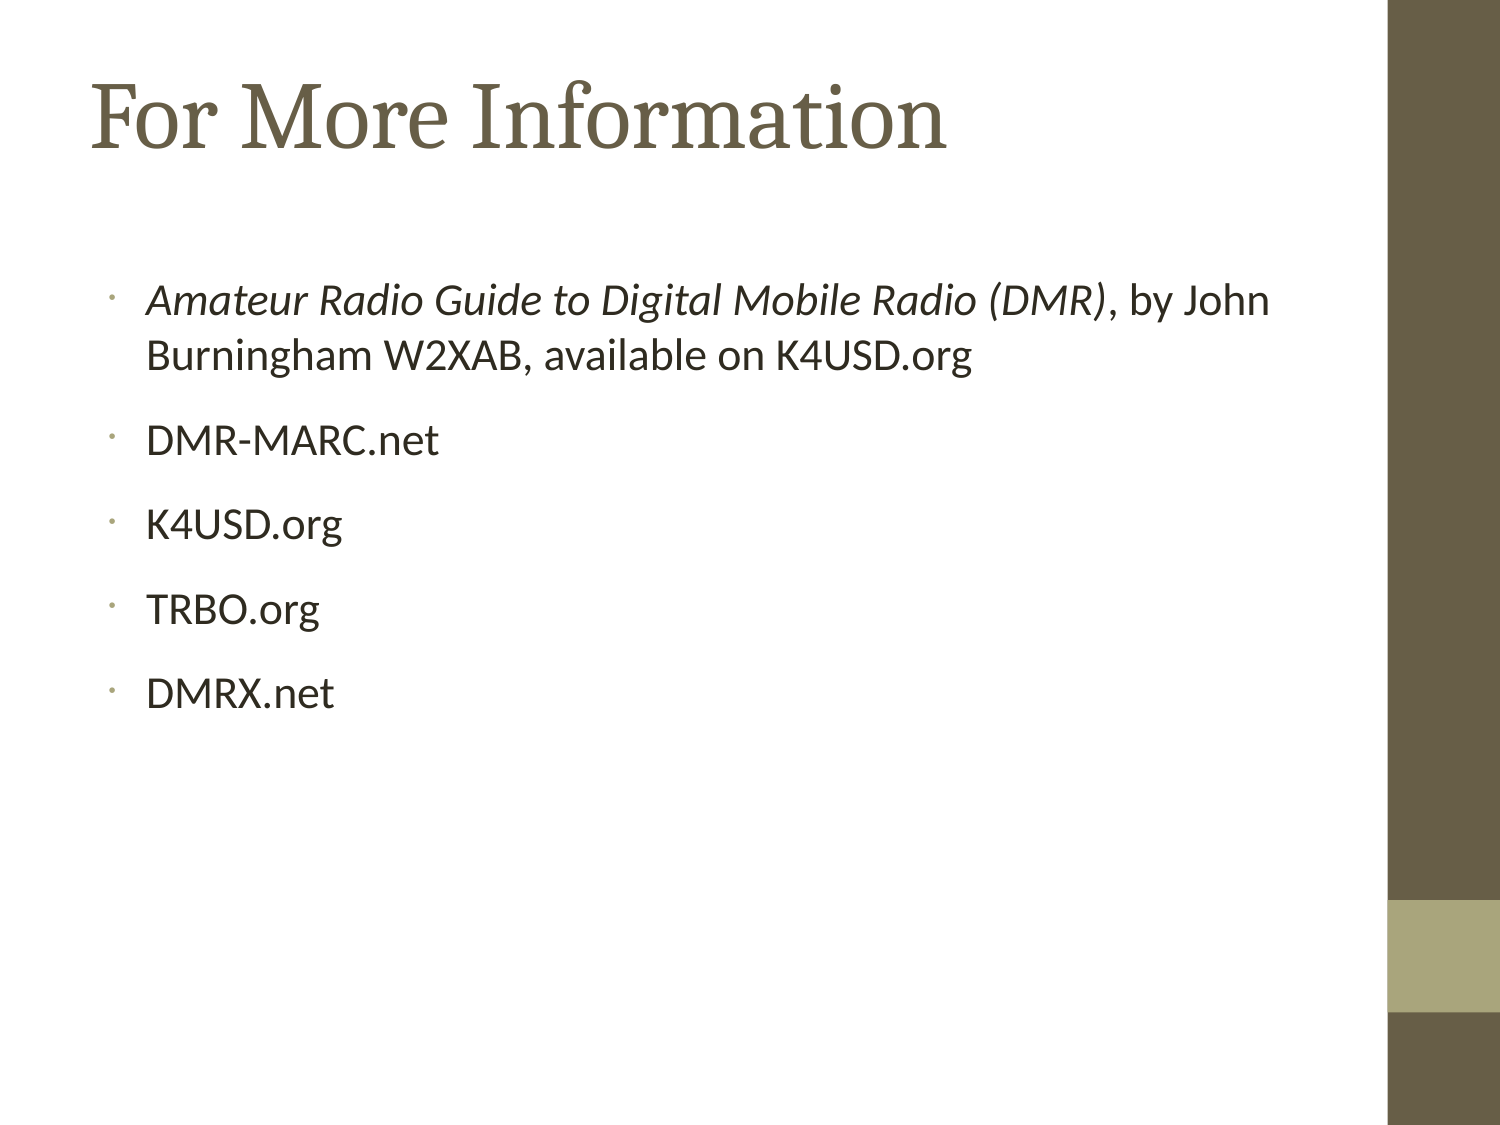

# For More Information
Amateur Radio Guide to Digital Mobile Radio (DMR), by John Burningham W2XAB, available on K4USD.org
DMR-MARC.net
K4USD.org
TRBO.org
DMRX.net